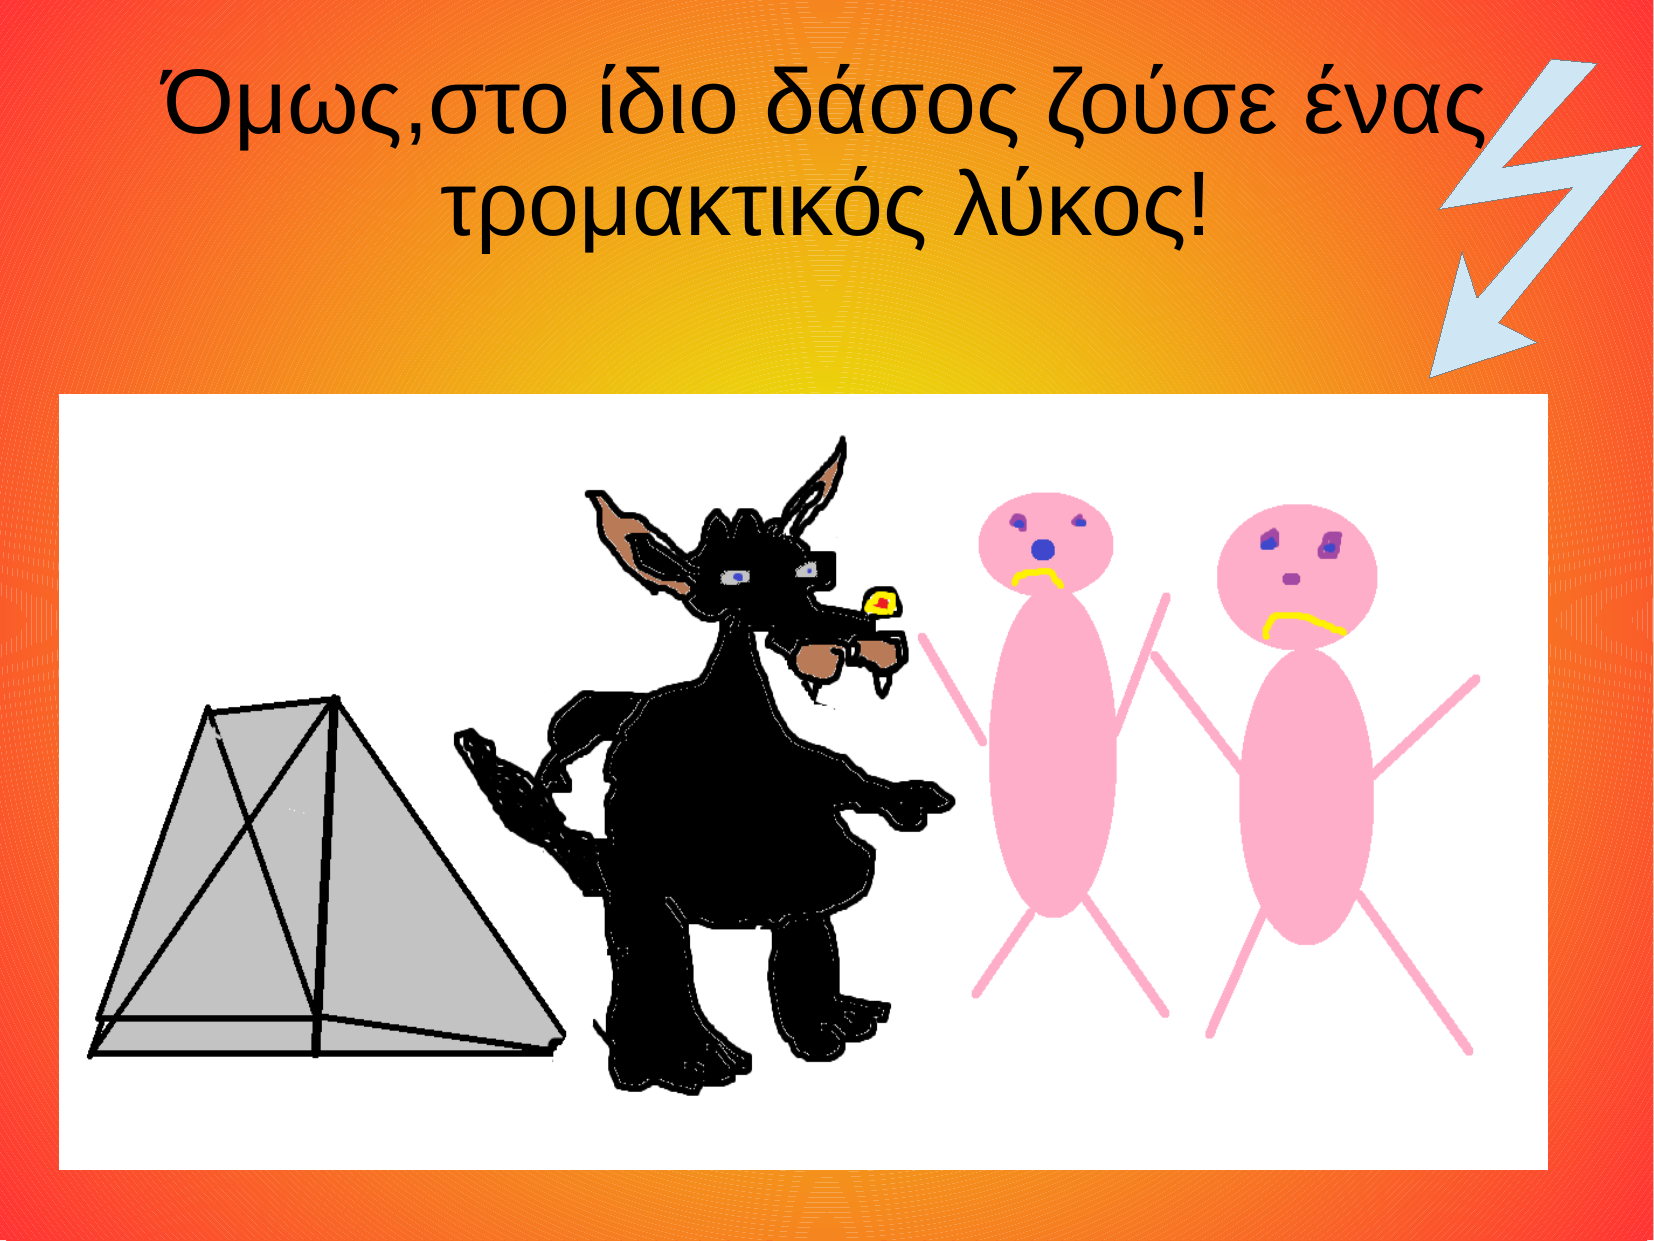

# Όμως,στο ίδιο δάσος ζούσε ένας τρομακτικός λύκος!